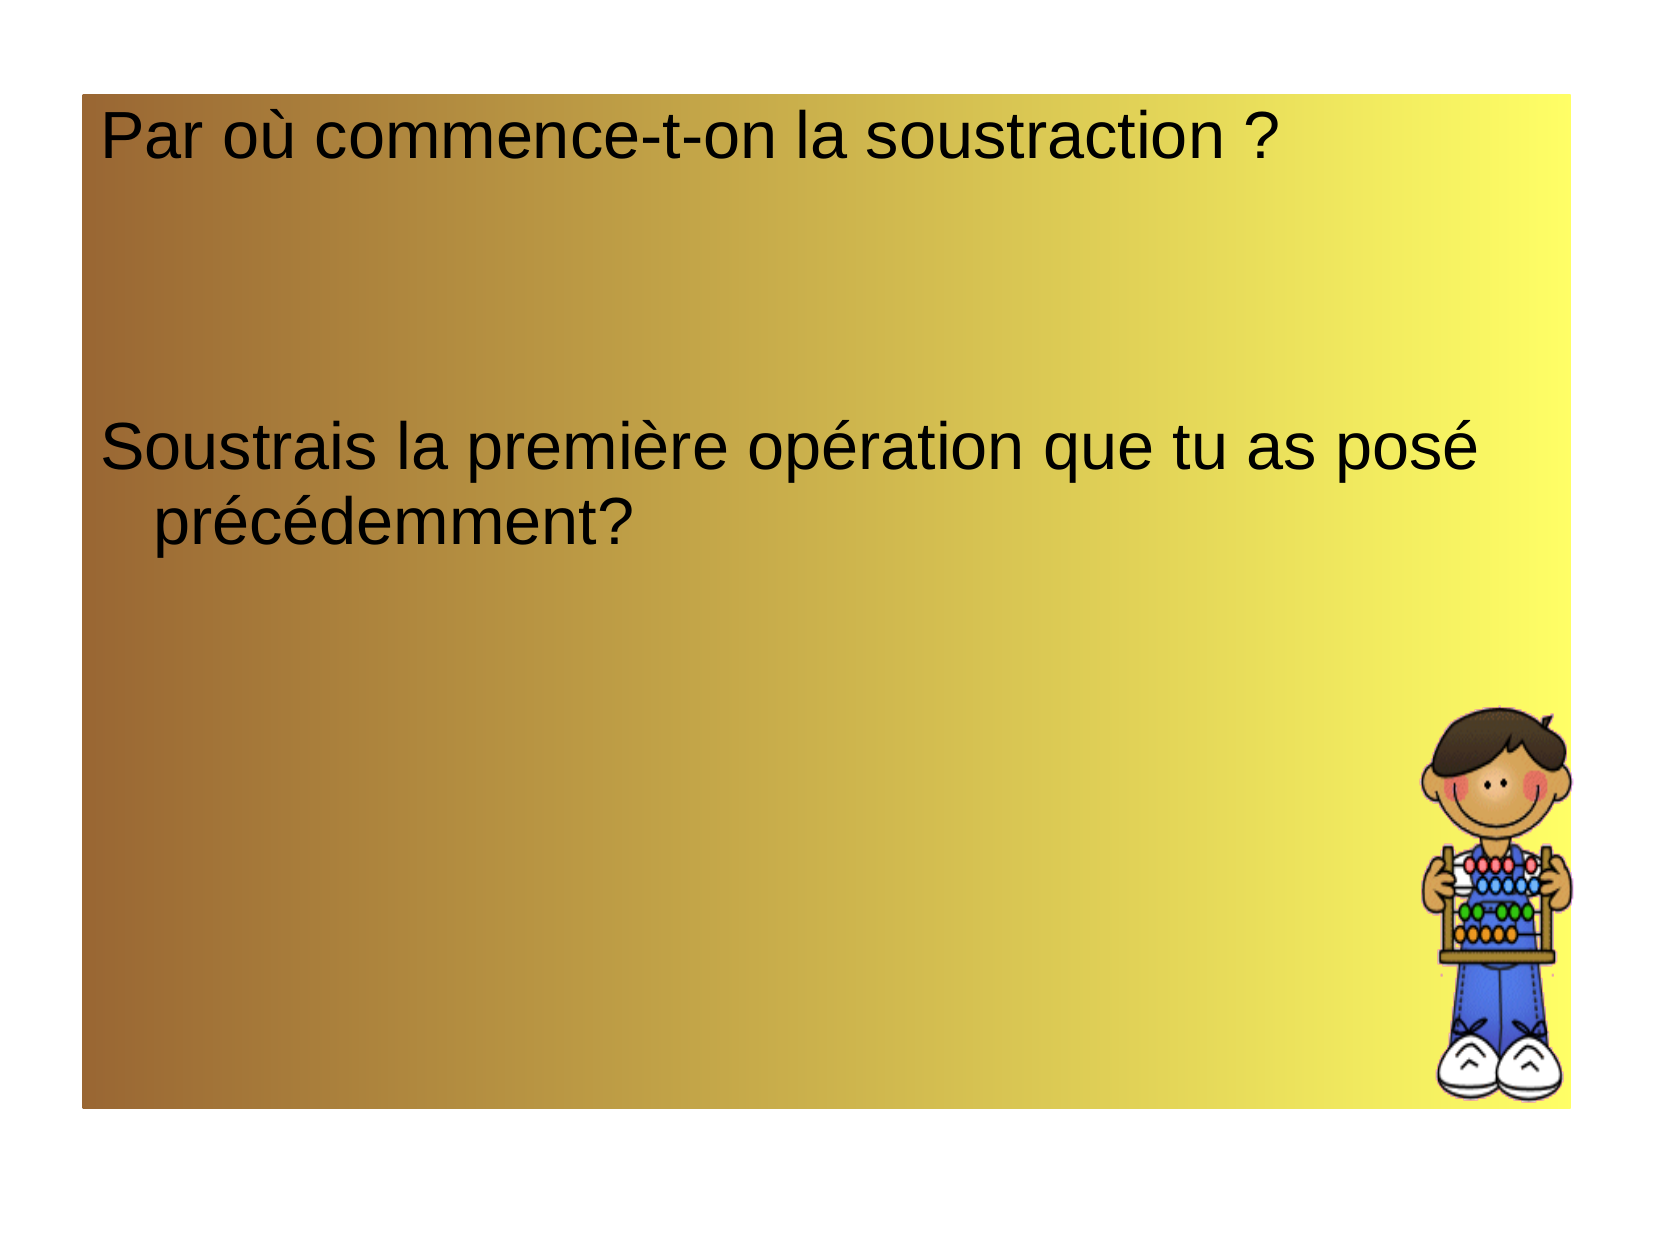

# Par où commence-t-on la soustraction ?
Soustrais la première opération que tu as posé précédemment?